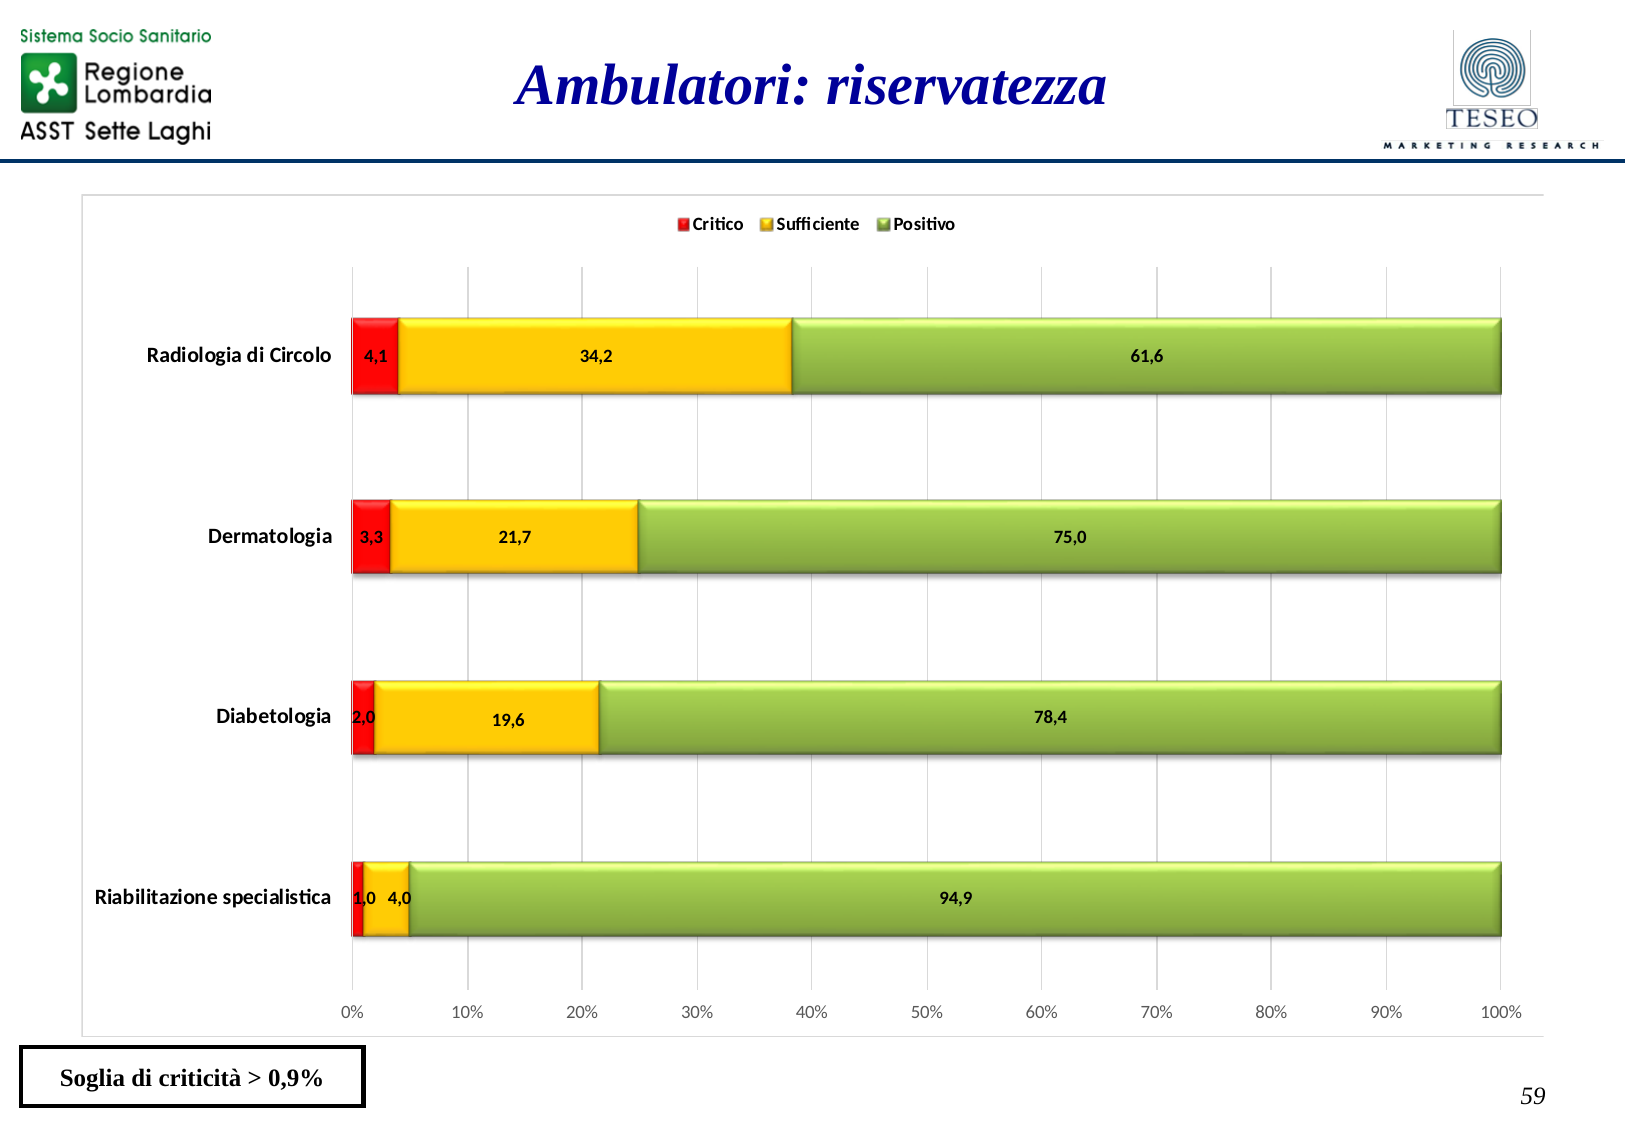

Ambulatori: riservatezza
Soglia di criticità > 0,9%